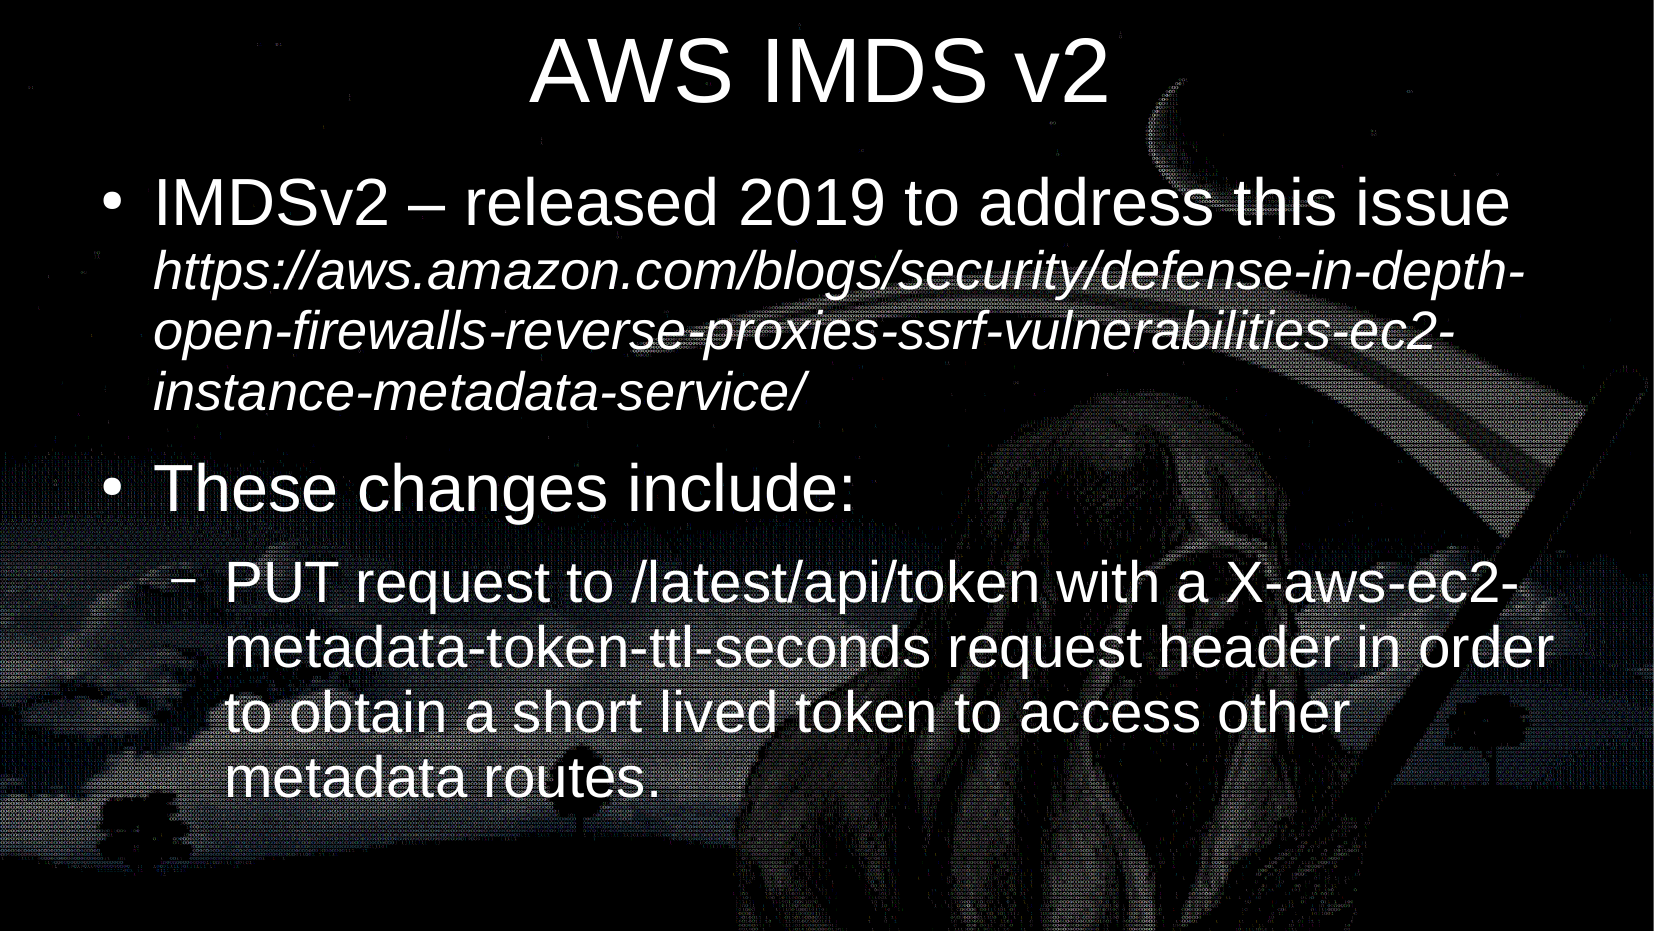

# AWS IMDS v2
IMDSv2 – released 2019 to address this issue
https://aws.amazon.com/blogs/security/defense-in-depth-open-firewalls-reverse-proxies-ssrf-vulnerabilities-ec2-instance-metadata-service/
These changes include:
PUT request to /latest/api/token with a X-aws-ec2-metadata-token-ttl-seconds request header in order to obtain a short lived token to access other metadata routes.